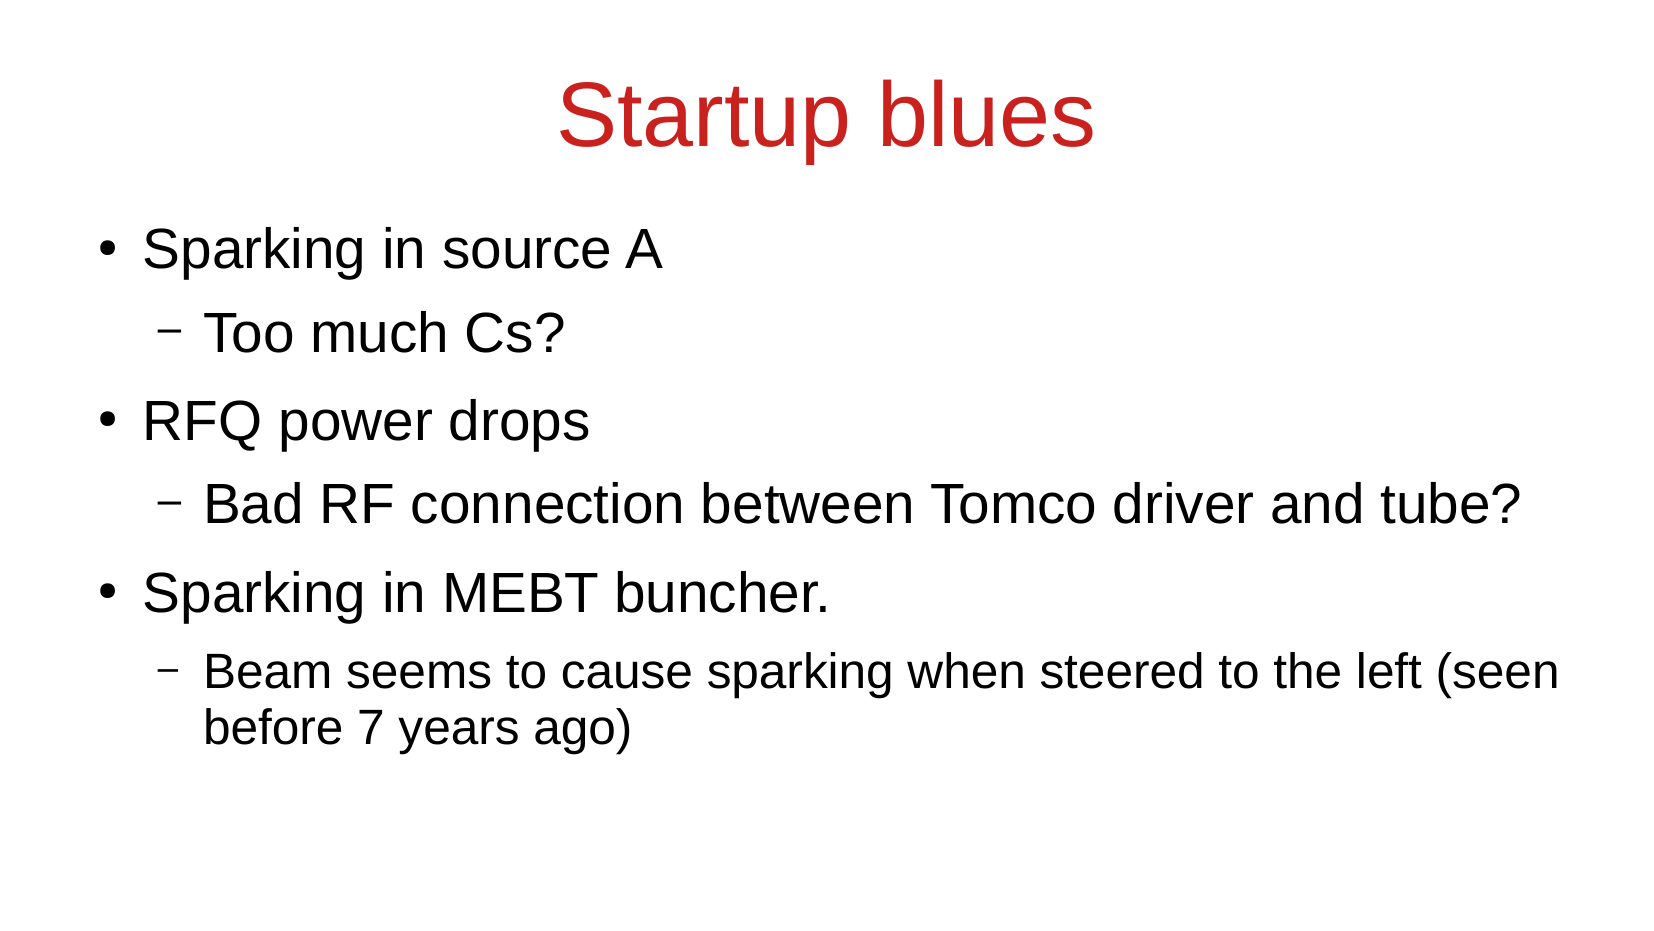

# Startup blues
Sparking in source A
Too much Cs?
RFQ power drops
Bad RF connection between Tomco driver and tube?
Sparking in MEBT buncher.
Beam seems to cause sparking when steered to the left (seen before 7 years ago)